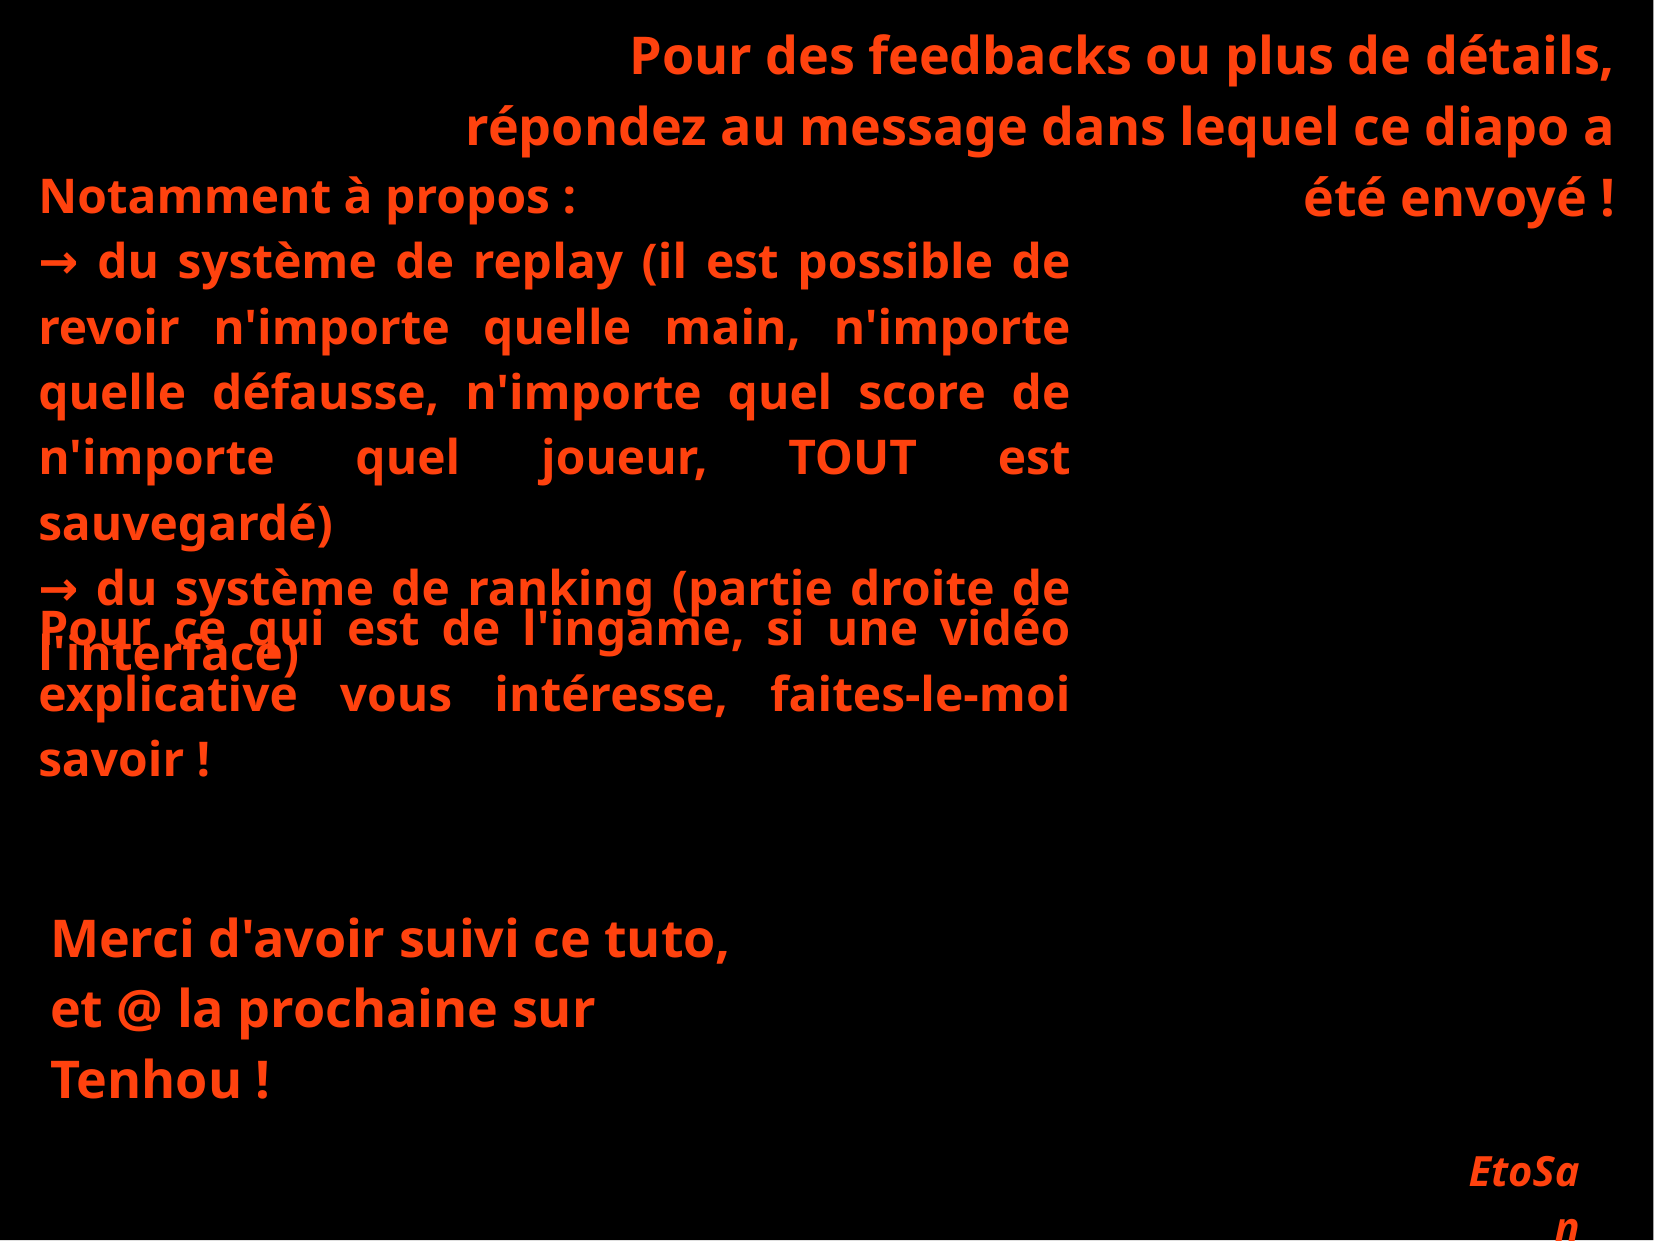

Pour des feedbacks ou plus de détails, répondez au message dans lequel ce diapo a été envoyé !
Notamment à propos :
→ du système de replay (il est possible de revoir n'importe quelle main, n'importe quelle défausse, n'importe quel score de n'importe quel joueur, TOUT est sauvegardé)
→ du système de ranking (partie droite de l'interface)
Pour ce qui est de l'ingame, si une vidéo explicative vous intéresse, faites-le-moi savoir !
Merci d'avoir suivi ce tuto, et @ la prochaine sur Tenhou !
EtoSan